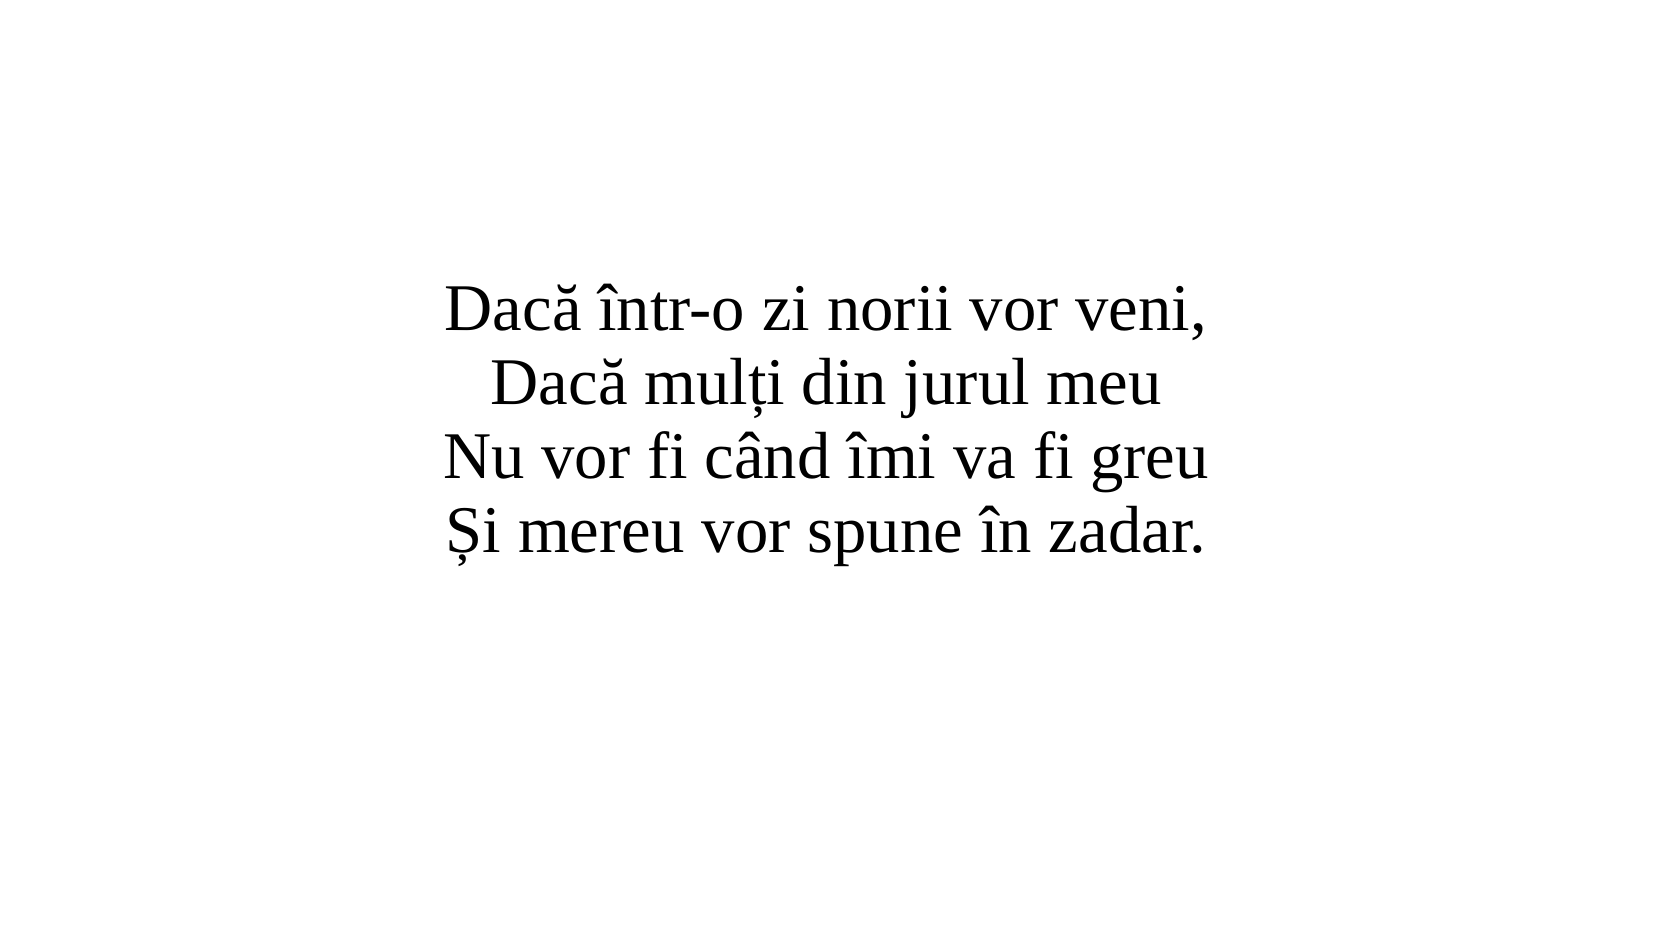

# Dacă într-o zi norii vor veni,
Dacă mulți din jurul meu
Nu vor fi când îmi va fi greu
Și mereu vor spune în zadar.